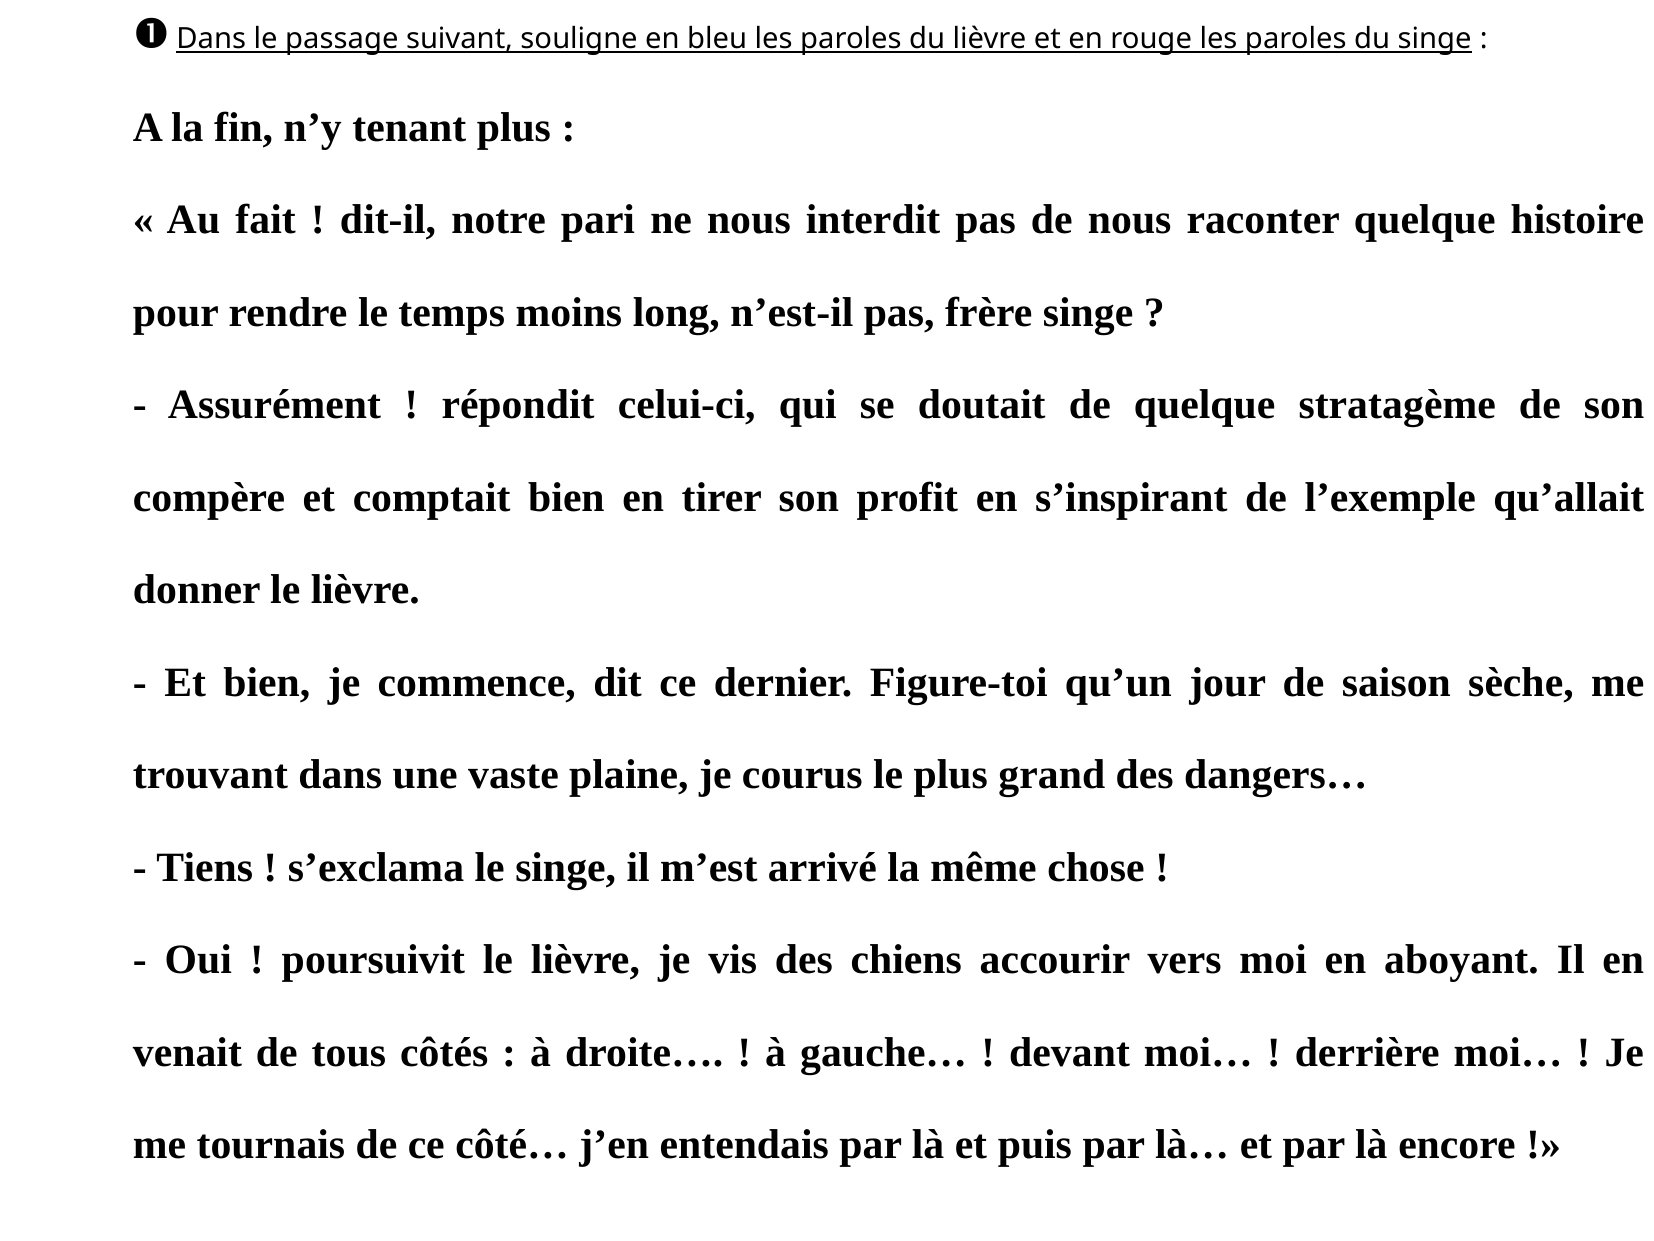

u Dans le passage suivant, souligne en bleu les paroles du lièvre et en rouge les paroles du singe :
A la fin, n’y tenant plus :
« Au fait ! dit-il, notre pari ne nous interdit pas de nous raconter quelque histoire pour rendre le temps moins long, n’est-il pas, frère singe ?
- Assurément ! répondit celui-ci, qui se doutait de quelque stratagème de son compère et comptait bien en tirer son profit en s’inspirant de l’exemple qu’allait donner le lièvre.
- Et bien, je commence, dit ce dernier. Figure-toi qu’un jour de saison sèche, me trouvant dans une vaste plaine, je courus le plus grand des dangers…
- Tiens ! s’exclama le singe, il m’est arrivé la même chose !
- Oui ! poursuivit le lièvre, je vis des chiens accourir vers moi en aboyant. Il en venait de tous côtés : à droite…. ! à gauche… ! devant moi… ! derrière moi… ! Je me tournais de ce côté… j’en entendais par là et puis par là… et par là encore !»